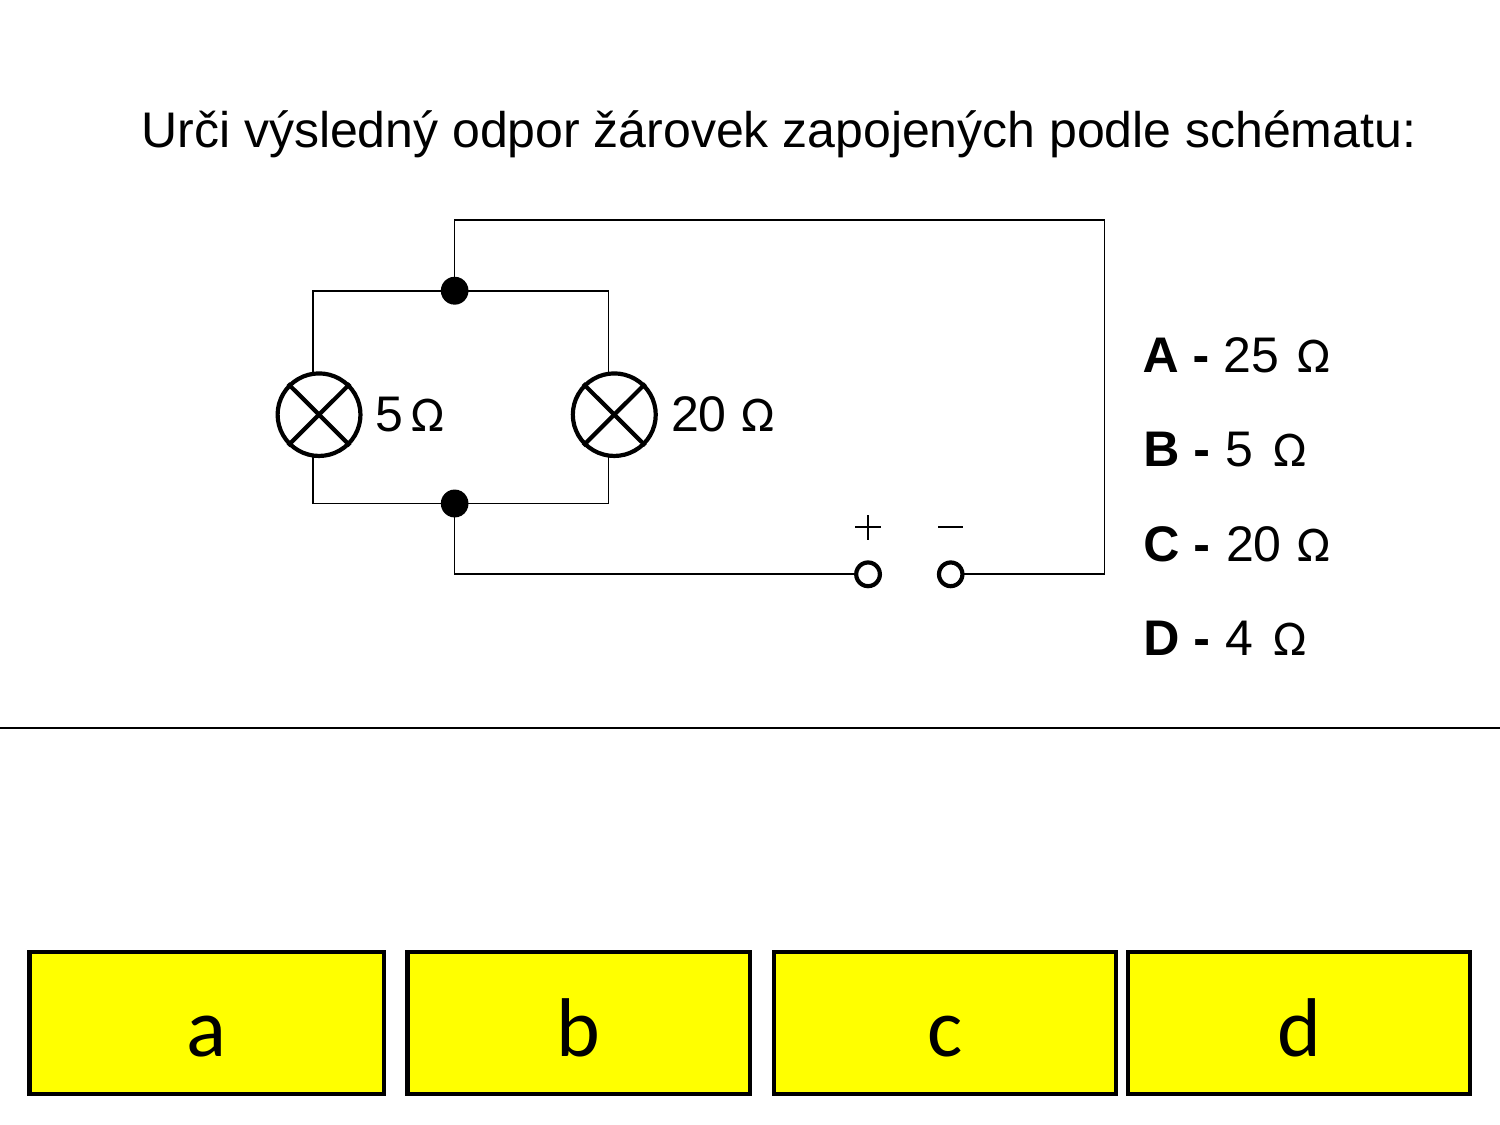

Urči výsledný odpor žárovek zapojených podle schématu:
A - 25
Ω
B -
5
Ω
C -
20
Ω
D -
4
Ω
Ω
5
 Ω
20
a
b
c
d